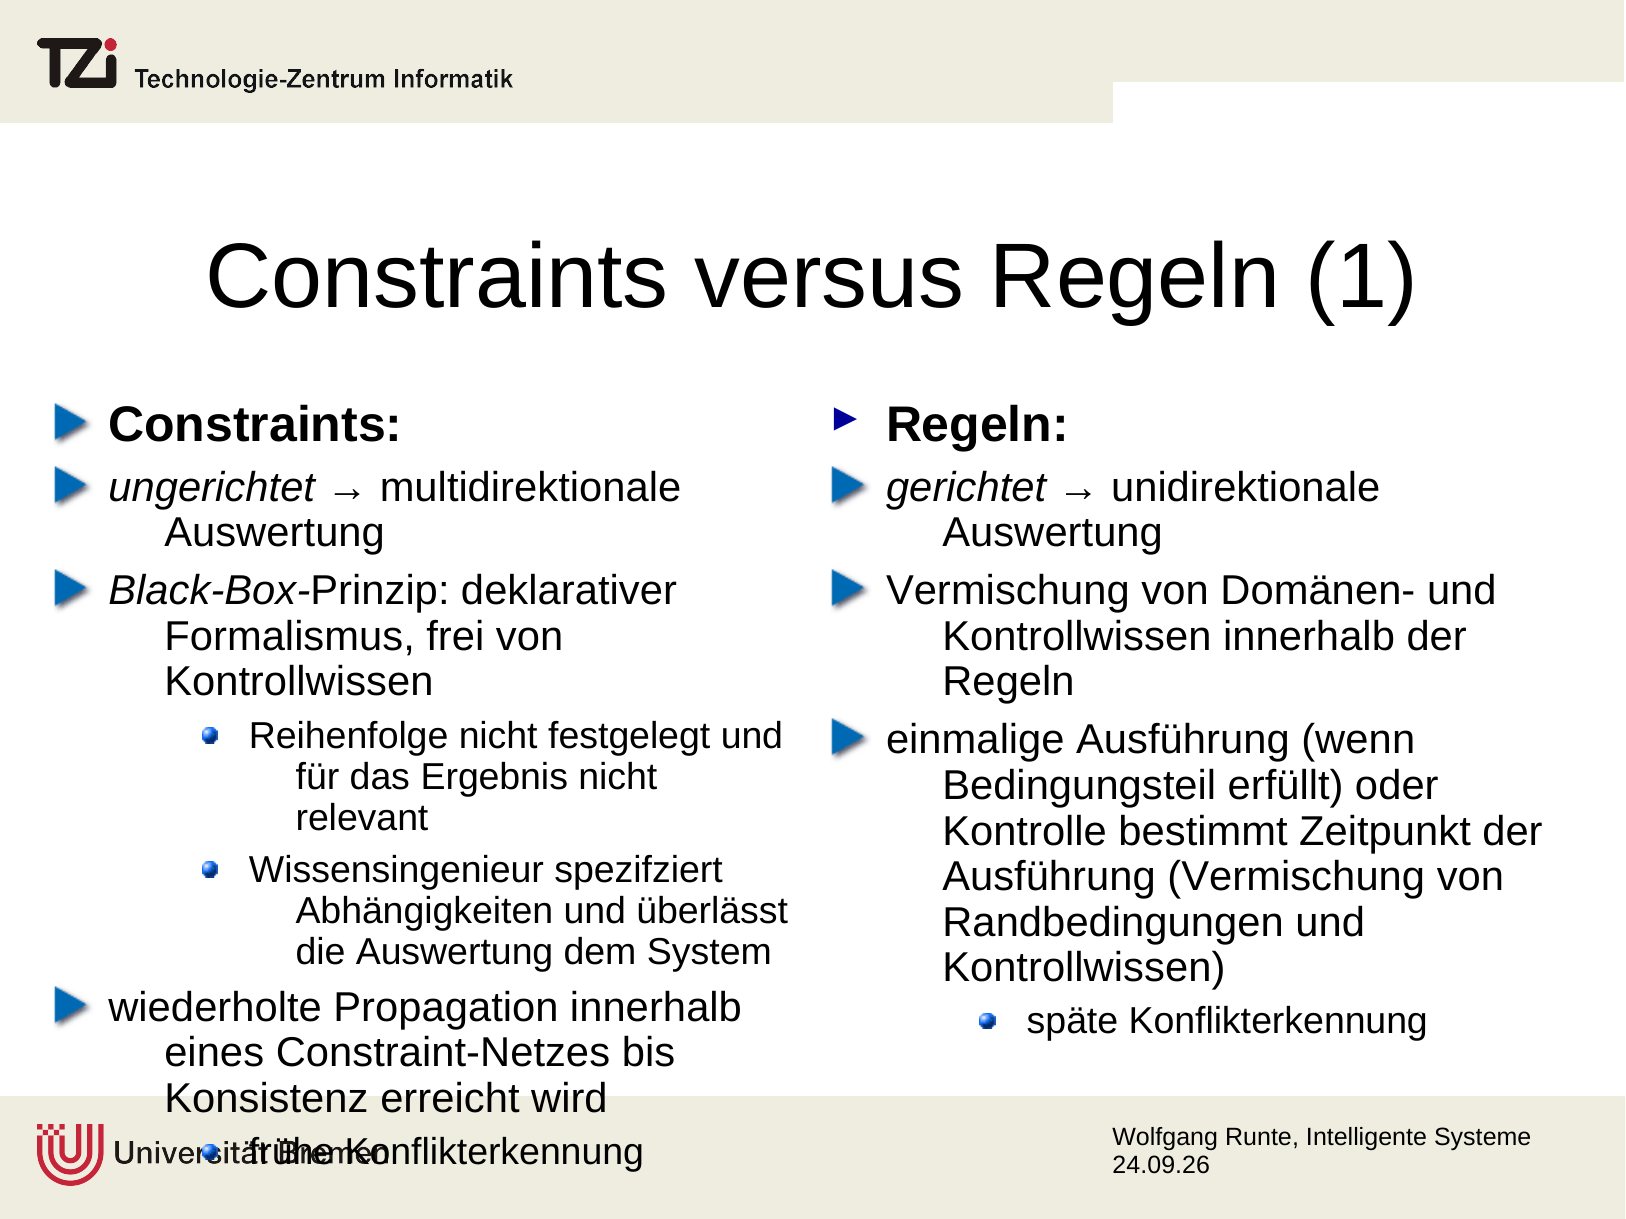

# Constraints versus Regeln (1)
Constraints:
ungerichtet → multidirektionale Auswertung
Black-Box-Prinzip: deklarativer Formalismus, frei von Kontrollwissen
Reihenfolge nicht festgelegt und für das Ergebnis nicht relevant
Wissensingenieur spezifziert Abhängigkeiten und überlässt die Auswertung dem System
wiederholte Propagation innerhalb eines Constraint-Netzes bis Konsistenz erreicht wird
frühe Konflikterkennung
Regeln:
gerichtet → unidirektionale Auswertung
Vermischung von Domänen- und Kontrollwissen innerhalb der Regeln
einmalige Ausführung (wenn Bedingungsteil erfüllt) oder Kontrolle bestimmt Zeitpunkt der Ausführung (Vermischung von Randbedingungen und Kontrollwissen)
späte Konflikterkennung